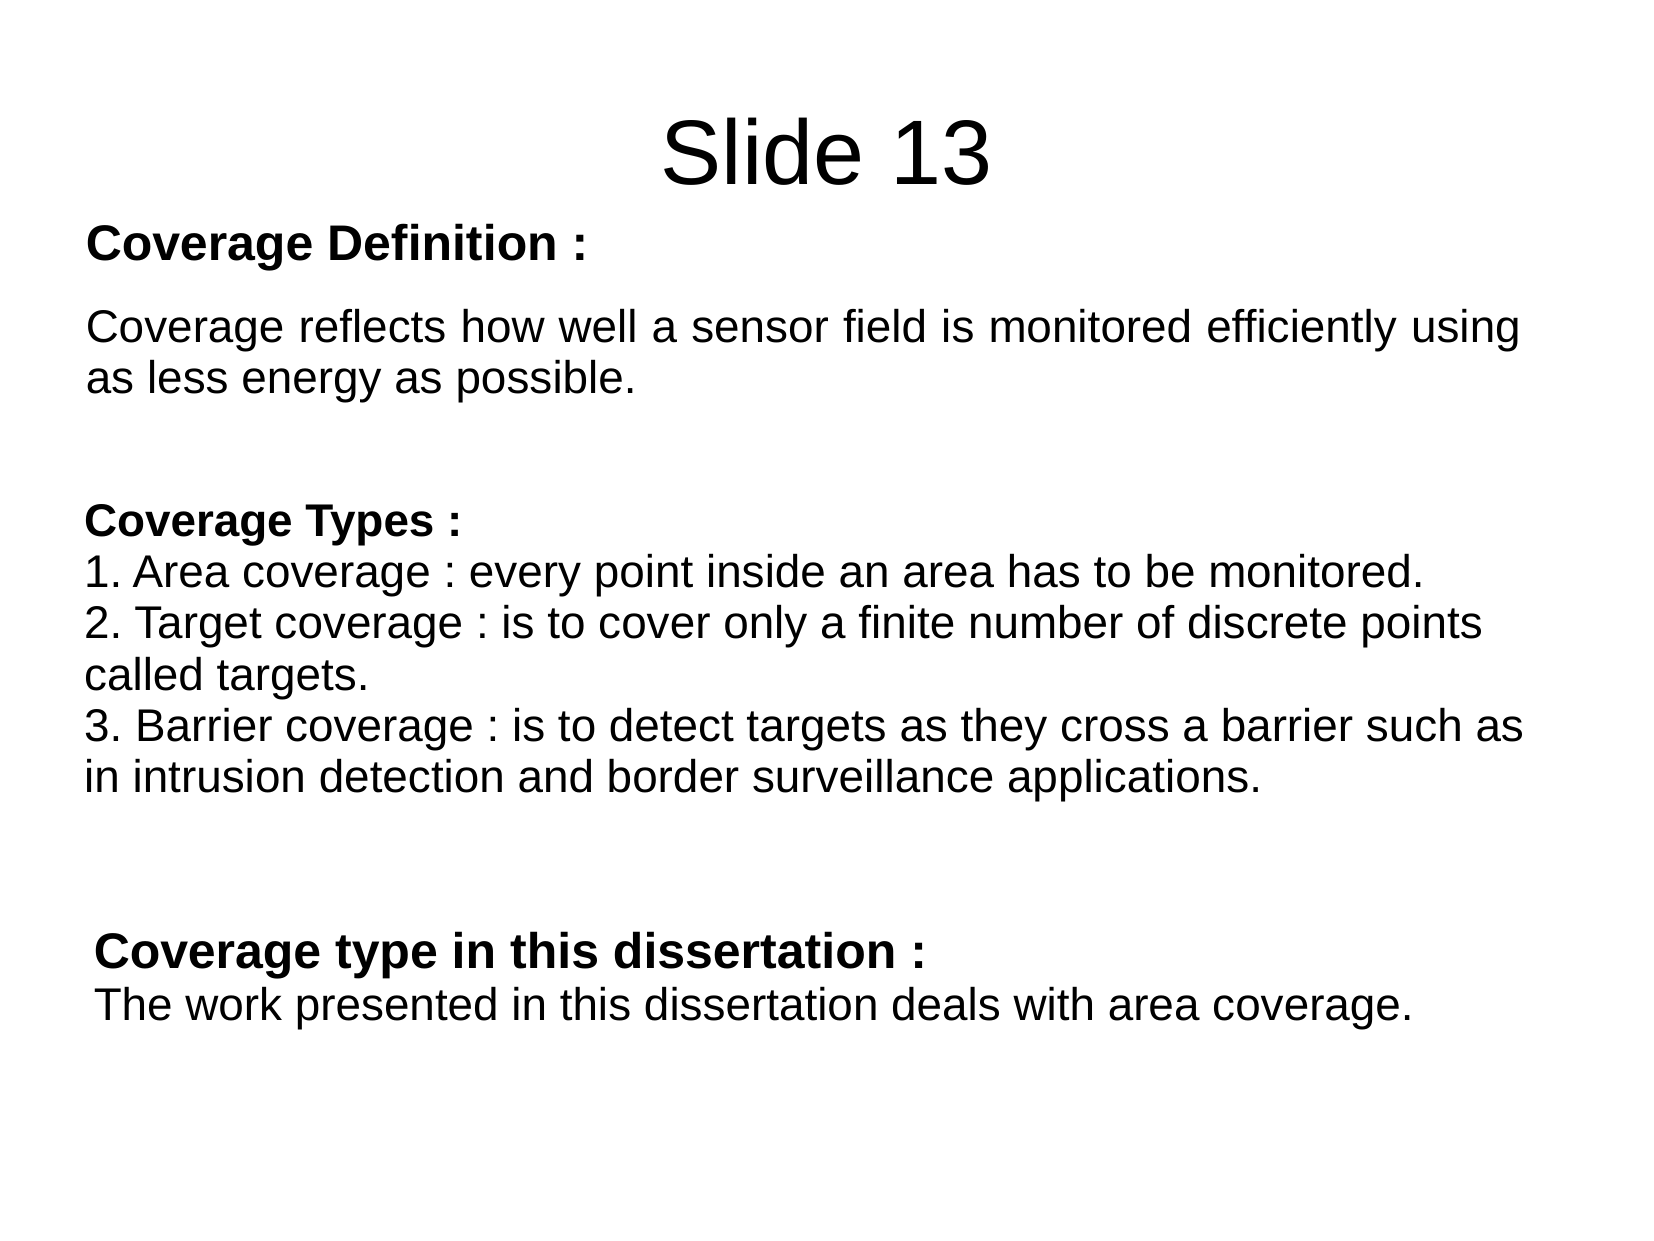

# Slide 13
Coverage Definition :
Coverage reflects how well a sensor field is monitored efficiently using as less energy as possible.
Coverage Types :
1. Area coverage : every point inside an area has to be monitored.
2. Target coverage : is to cover only a finite number of discrete points
called targets.
3. Barrier coverage : is to detect targets as they cross a barrier such as
in intrusion detection and border surveillance applications.
Coverage type in this dissertation :
The work presented in this dissertation deals with area coverage.